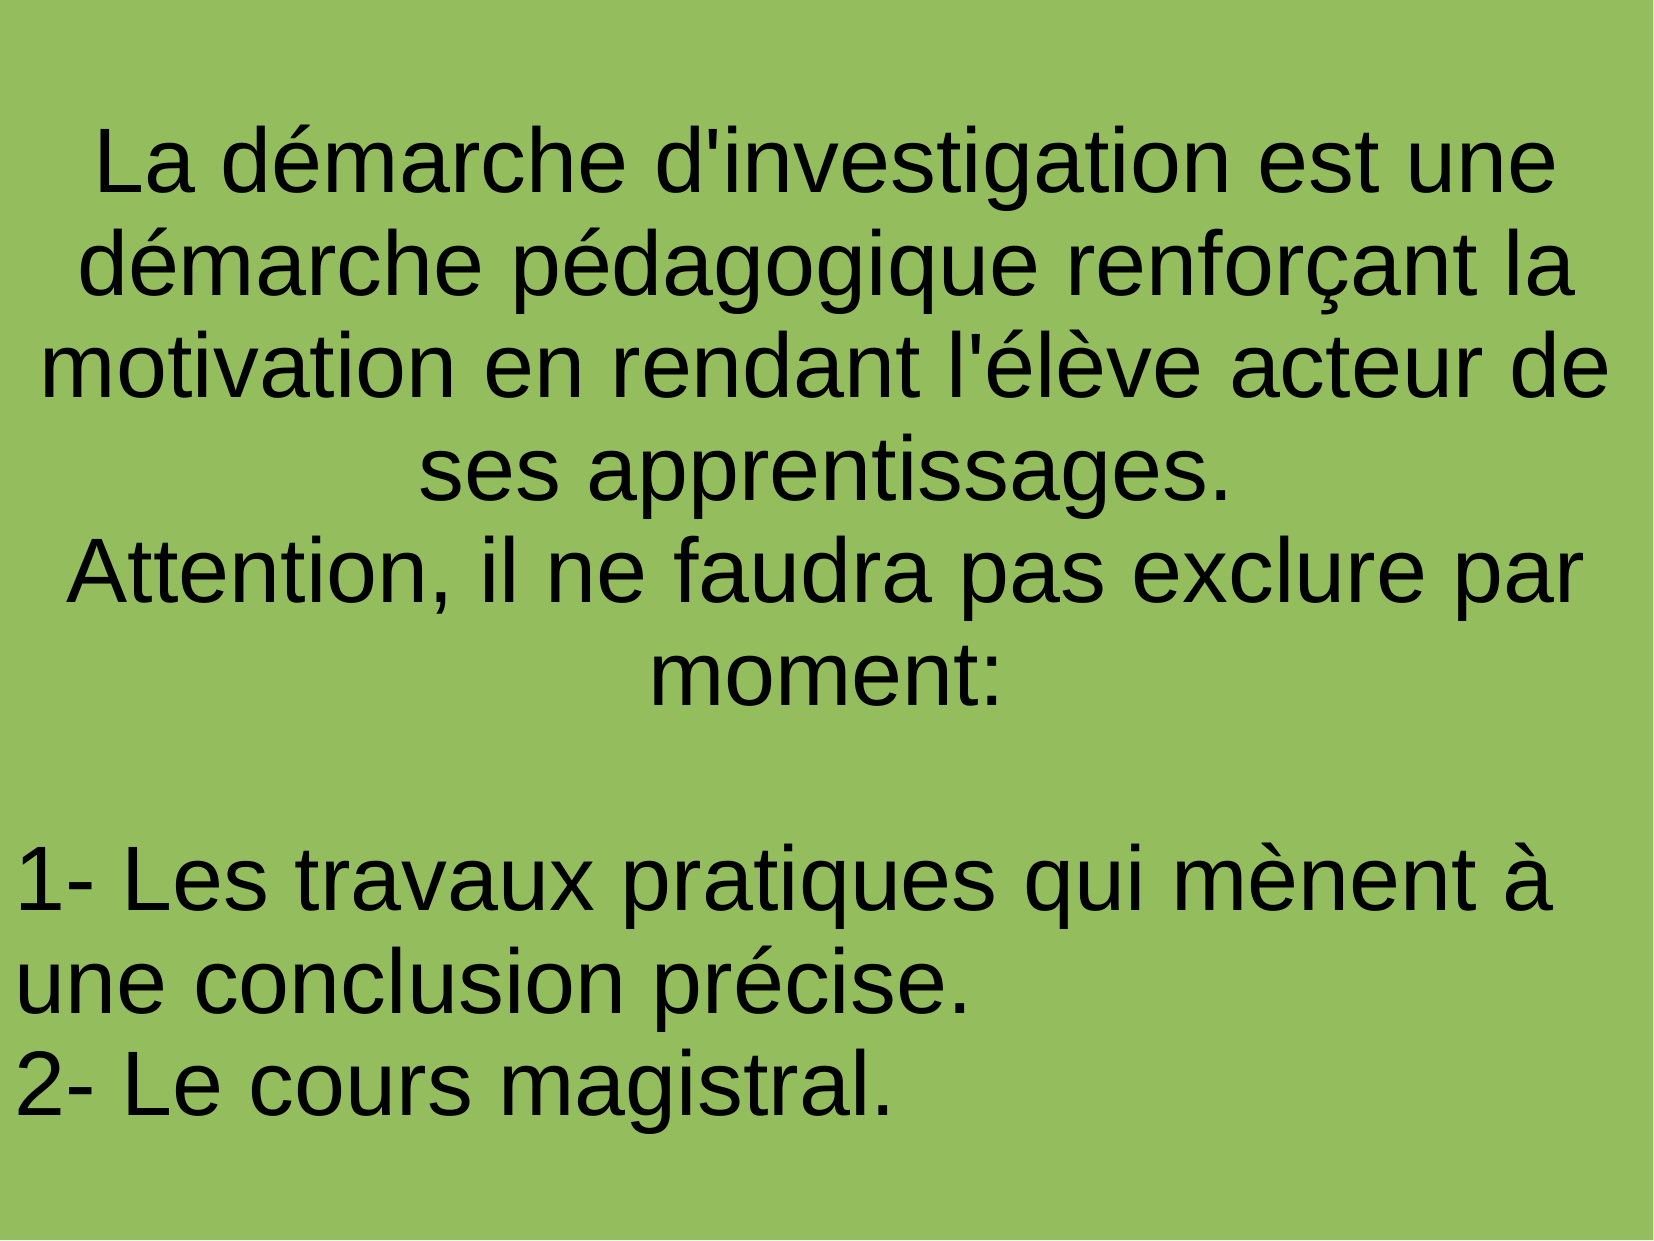

La démarche d'investigation est une démarche pédagogique renforçant la motivation en rendant l'élève acteur de ses apprentissages.
Attention, il ne faudra pas exclure par moment:
1- Les travaux pratiques qui mènent à une conclusion précise.
2- Le cours magistral.